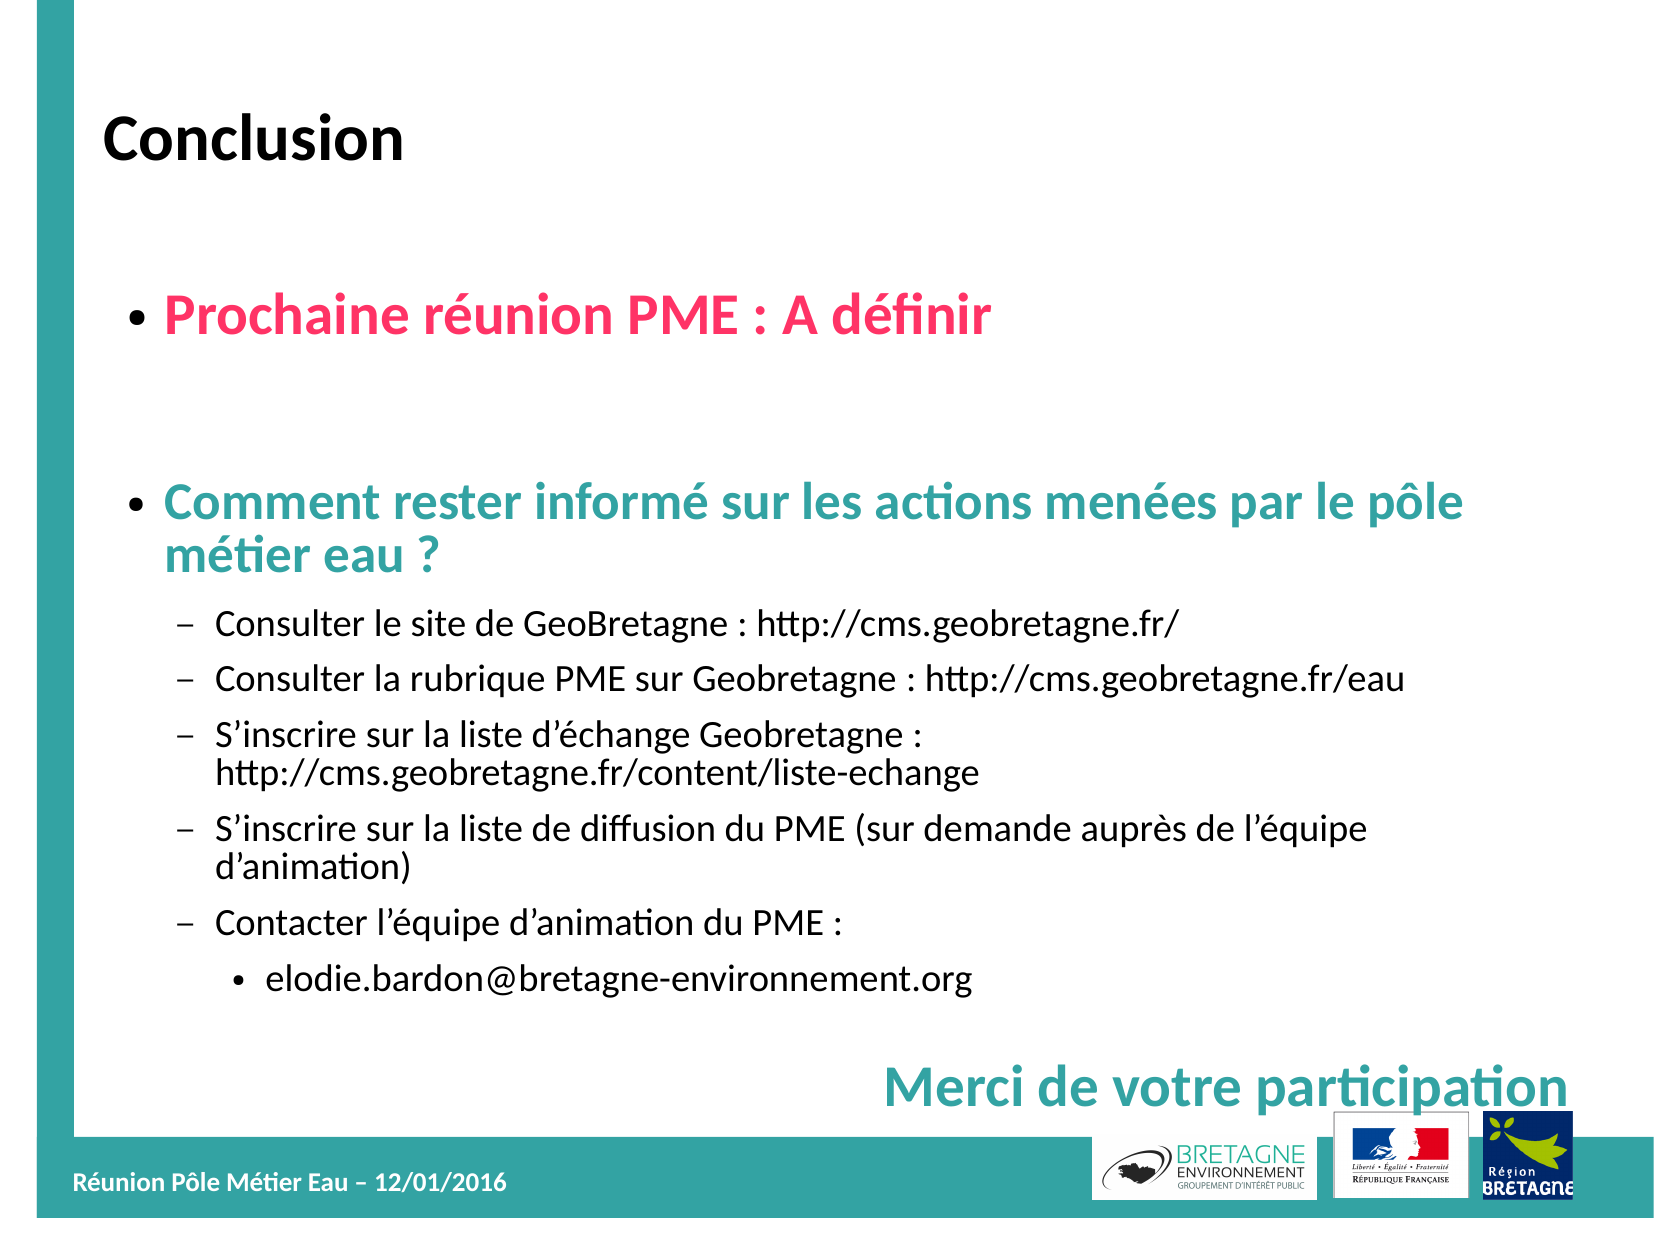

# Conclusion
Prochaine réunion PME : A définir
Comment rester informé sur les actions menées par le pôle métier eau ?
Consulter le site de GeoBretagne : http://cms.geobretagne.fr/
Consulter la rubrique PME sur Geobretagne : http://cms.geobretagne.fr/eau
S’inscrire sur la liste d’échange Geobretagne : http://cms.geobretagne.fr/content/liste-echange
S’inscrire sur la liste de diffusion du PME (sur demande auprès de l’équipe d’animation)
Contacter l’équipe d’animation du PME :
elodie.bardon@bretagne-environnement.org
Merci de votre participation